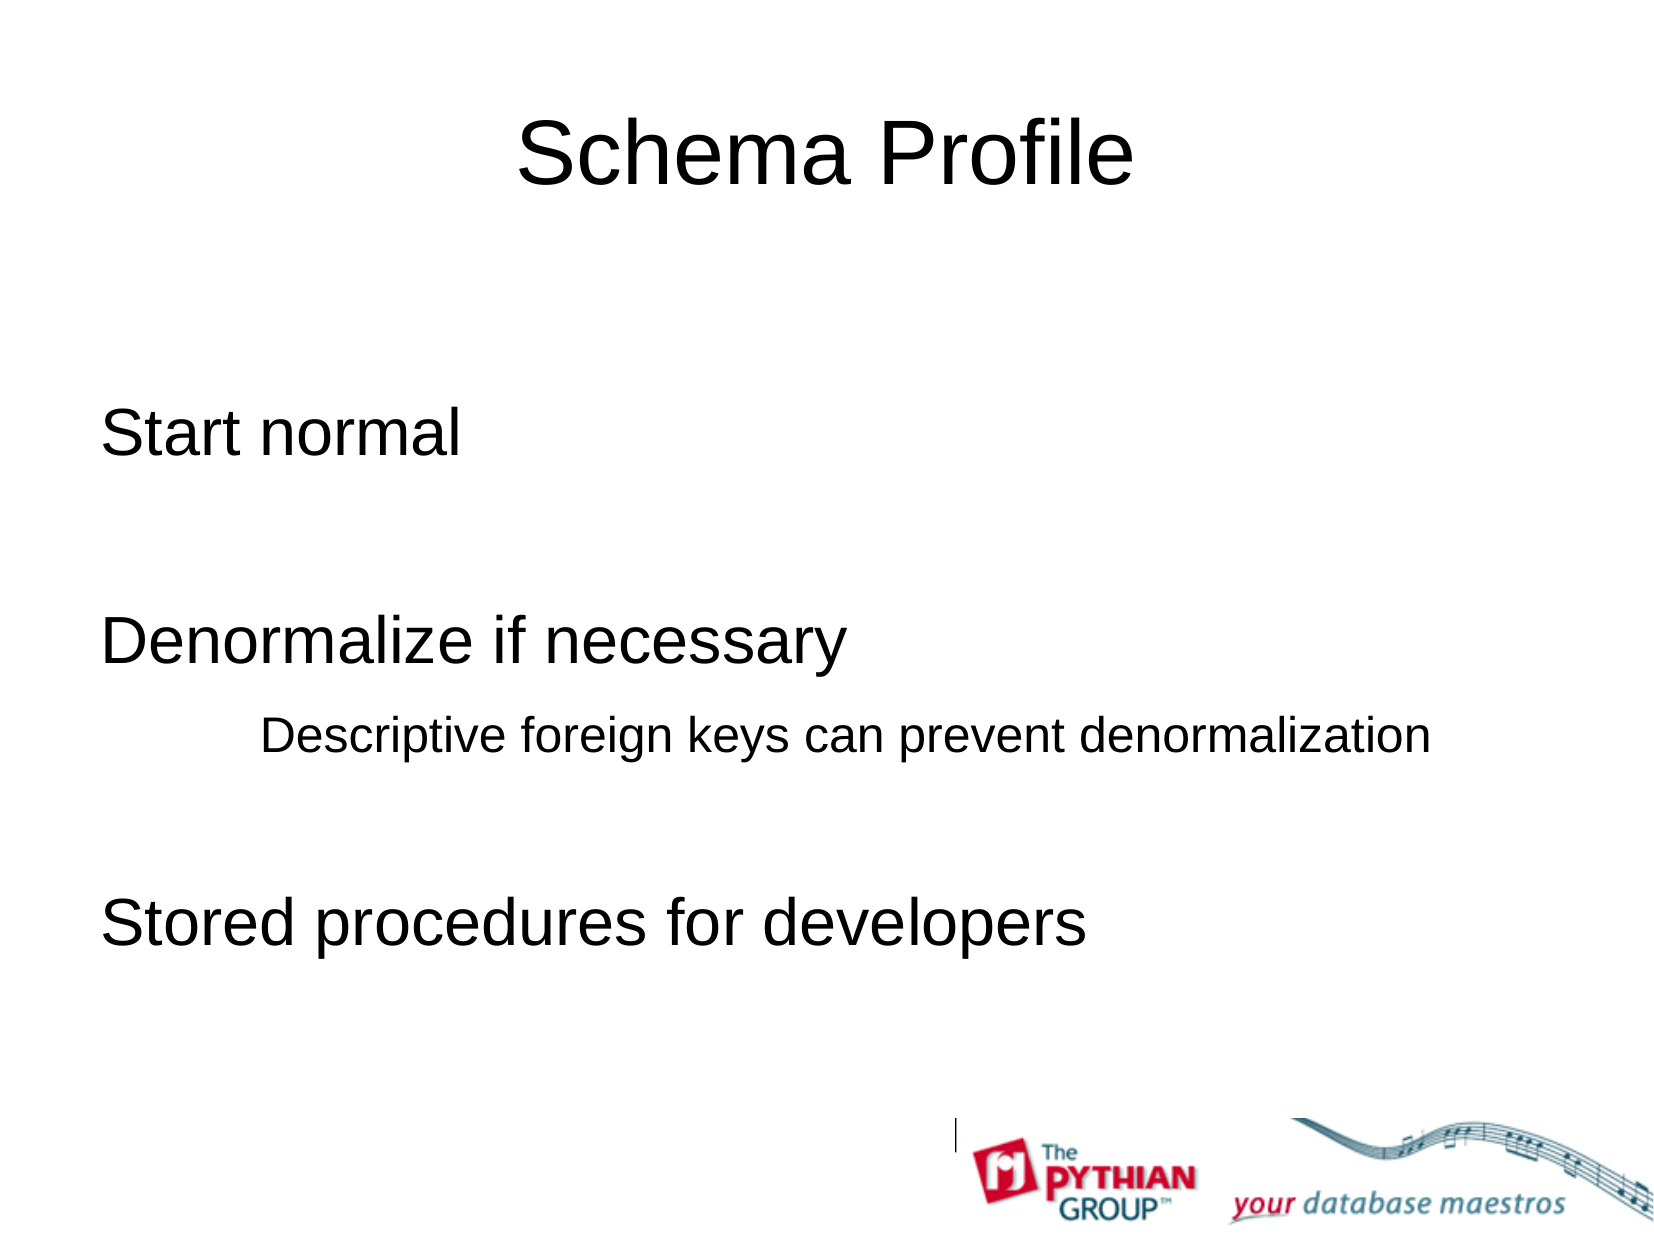

# Schema Profile
Start normal
Denormalize if necessary
Descriptive foreign keys can prevent denormalization
Stored procedures for developers